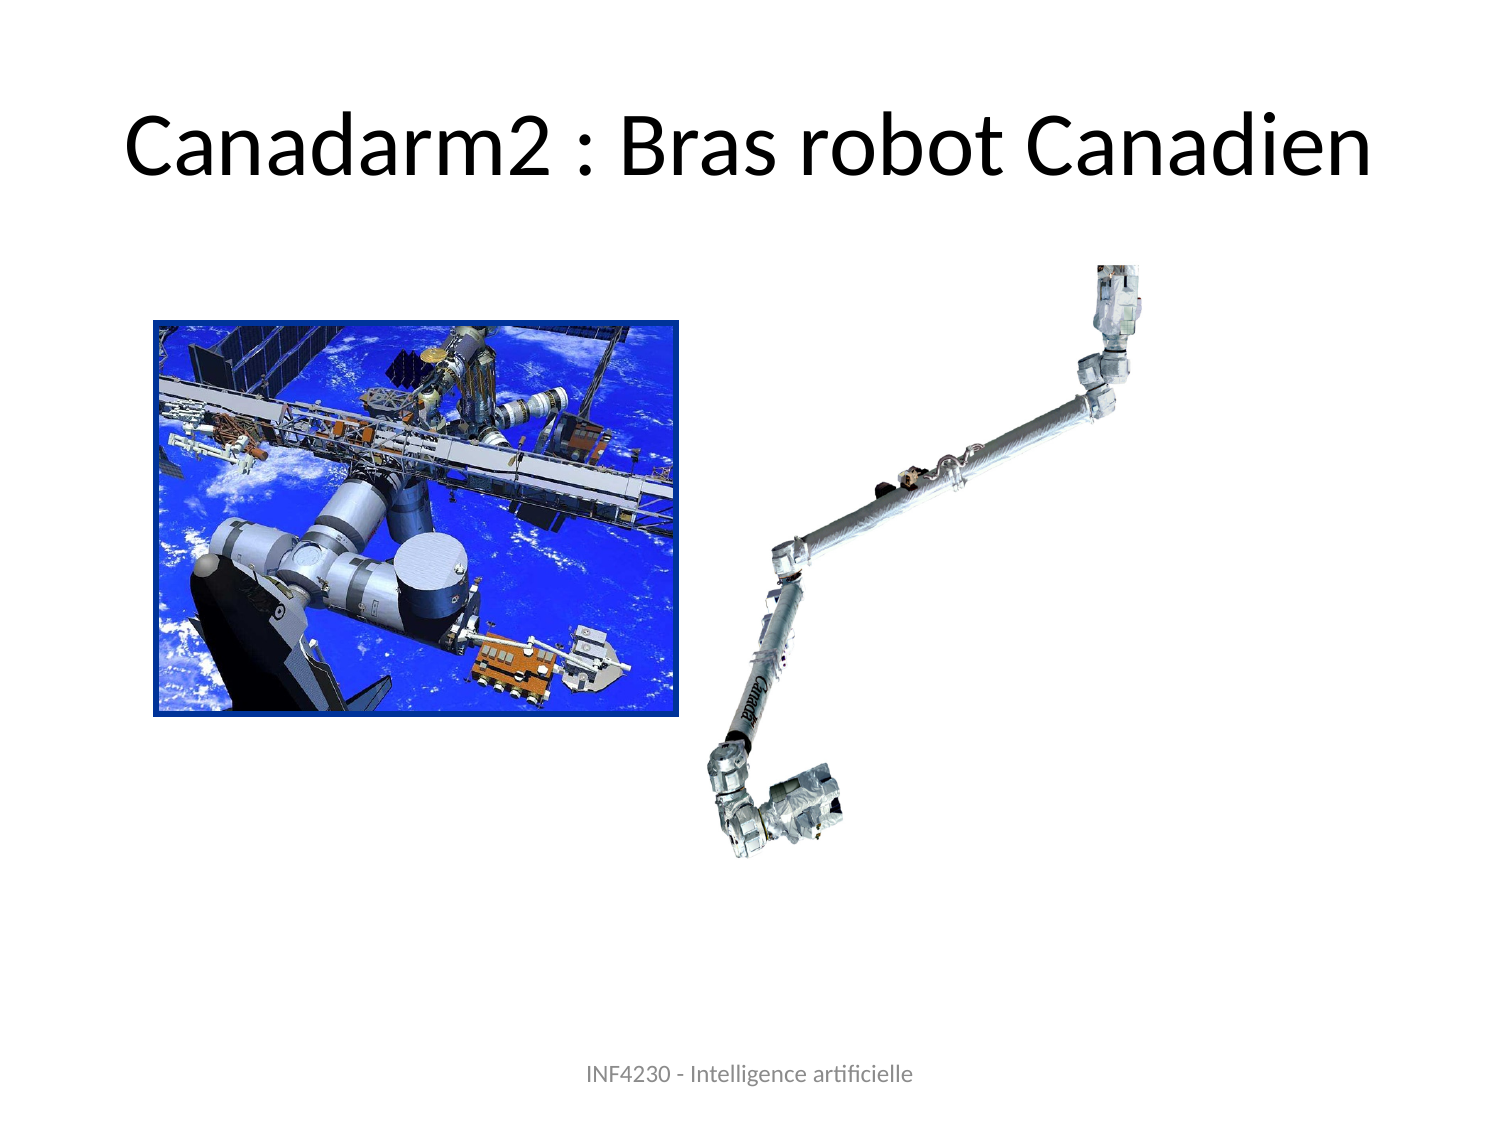

# Canadarm2 : Bras robot Canadien
INF4230 - Intelligence artificielle